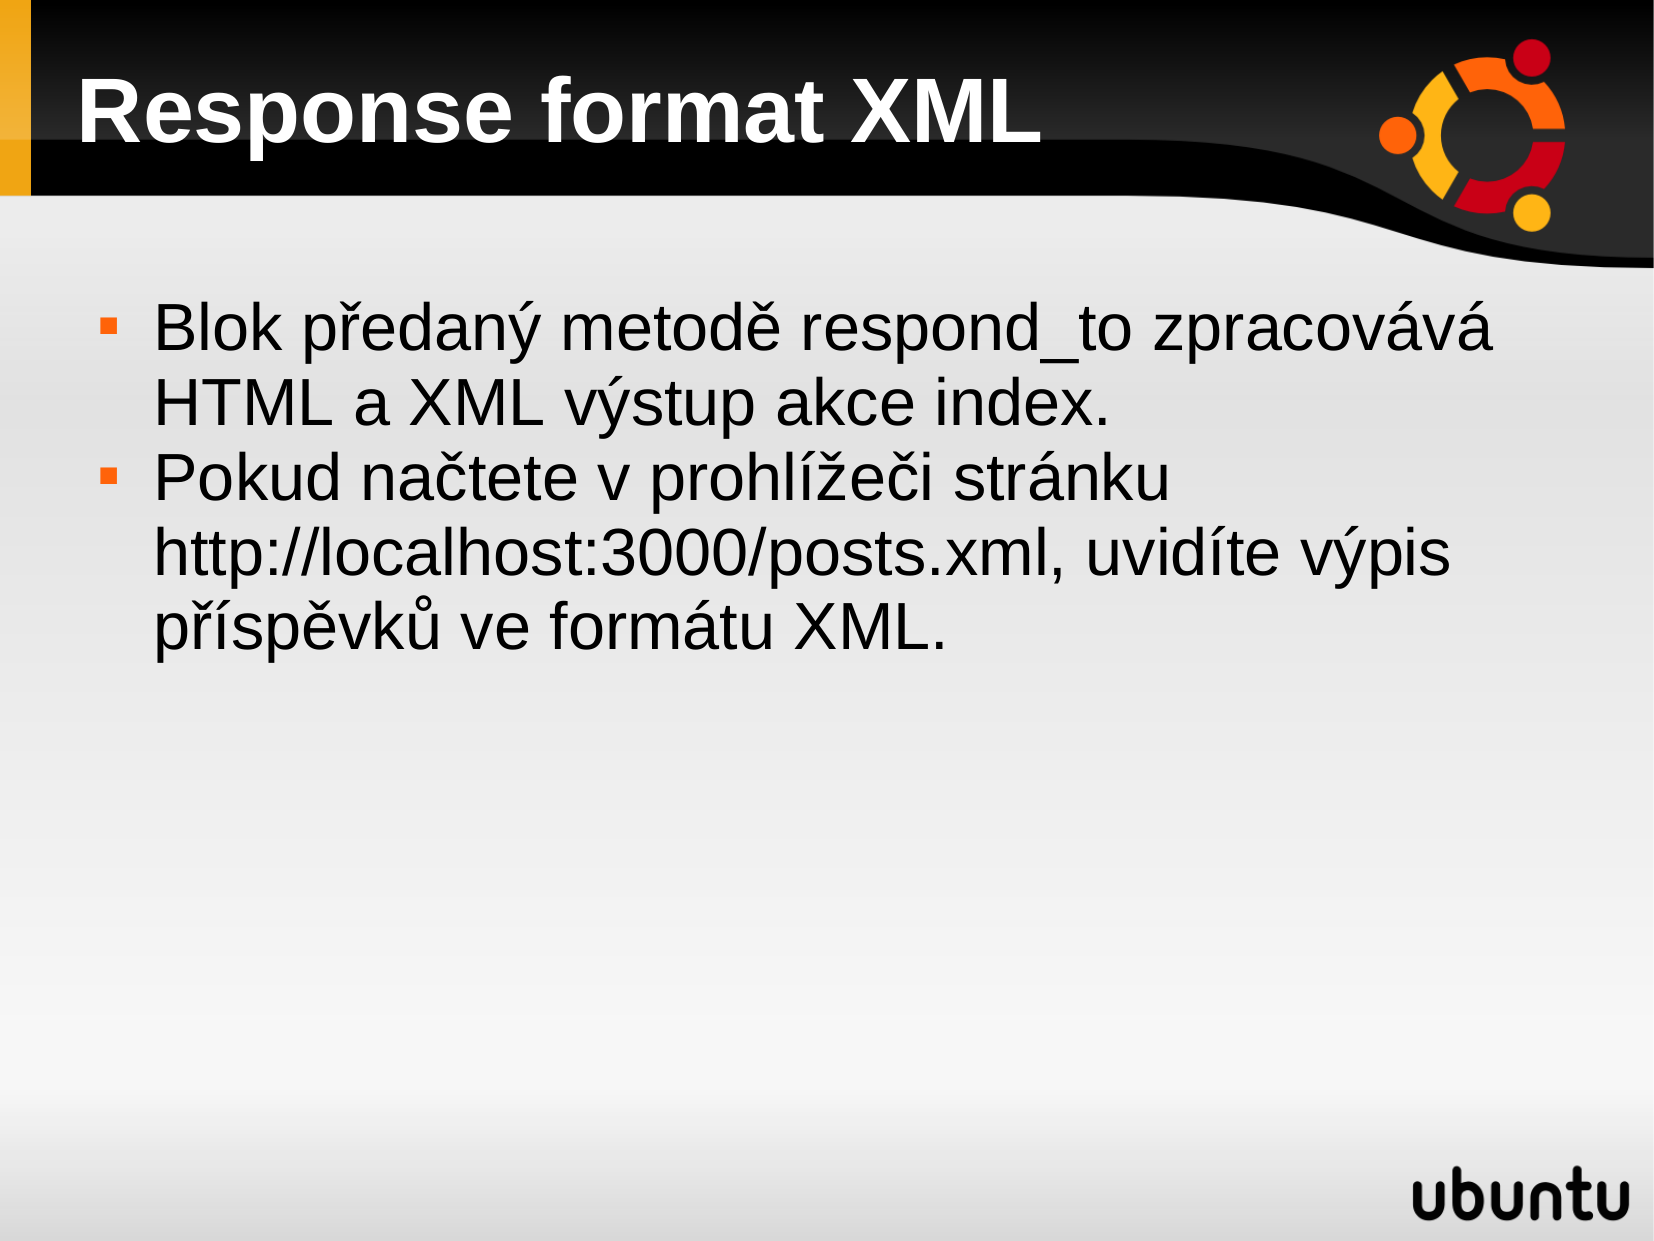

# Response format XML
Blok předaný metodě respond_to zpracovává HTML a XML výstup akce index.
Pokud načtete v prohlížeči stránku http://localhost:3000/posts.xml, uvidíte výpis příspěvků ve formátu XML.